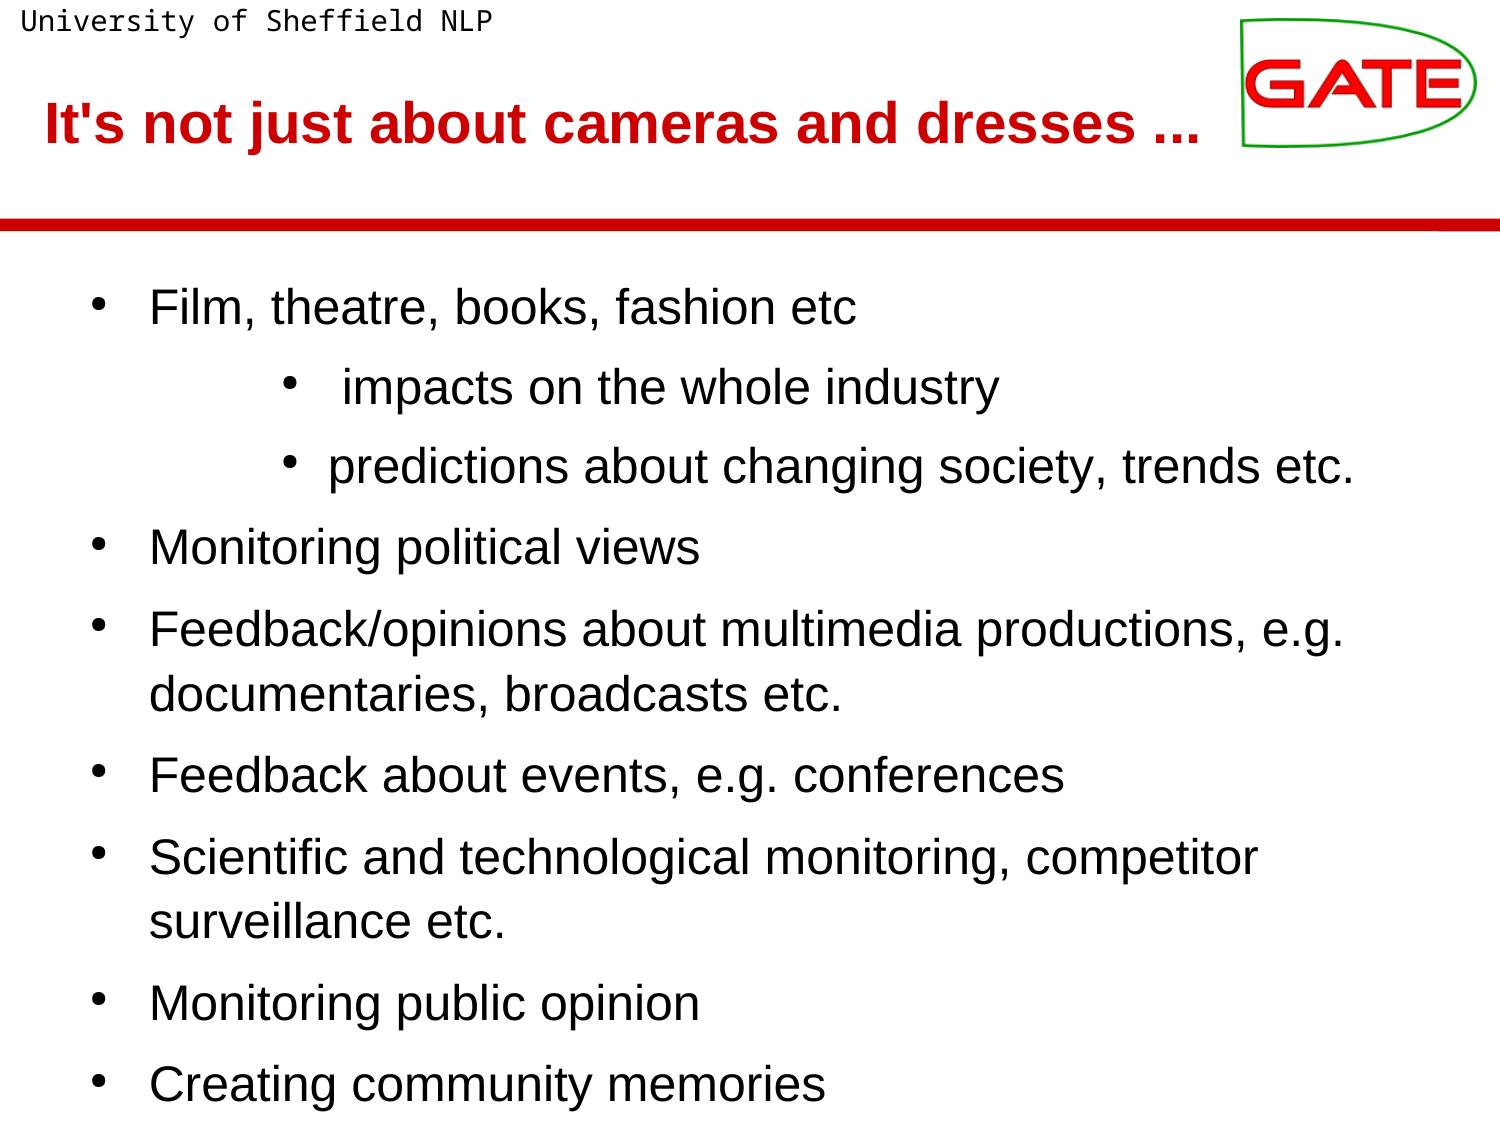

# It's not just about cameras and dresses ...
Film, theatre, books, fashion etc
 impacts on the whole industry
predictions about changing society, trends etc.
Monitoring political views
Feedback/opinions about multimedia productions, e.g. documentaries, broadcasts etc.
Feedback about events, e.g. conferences
Scientific and technological monitoring, competitor surveillance etc.
Monitoring public opinion
Creating community memories